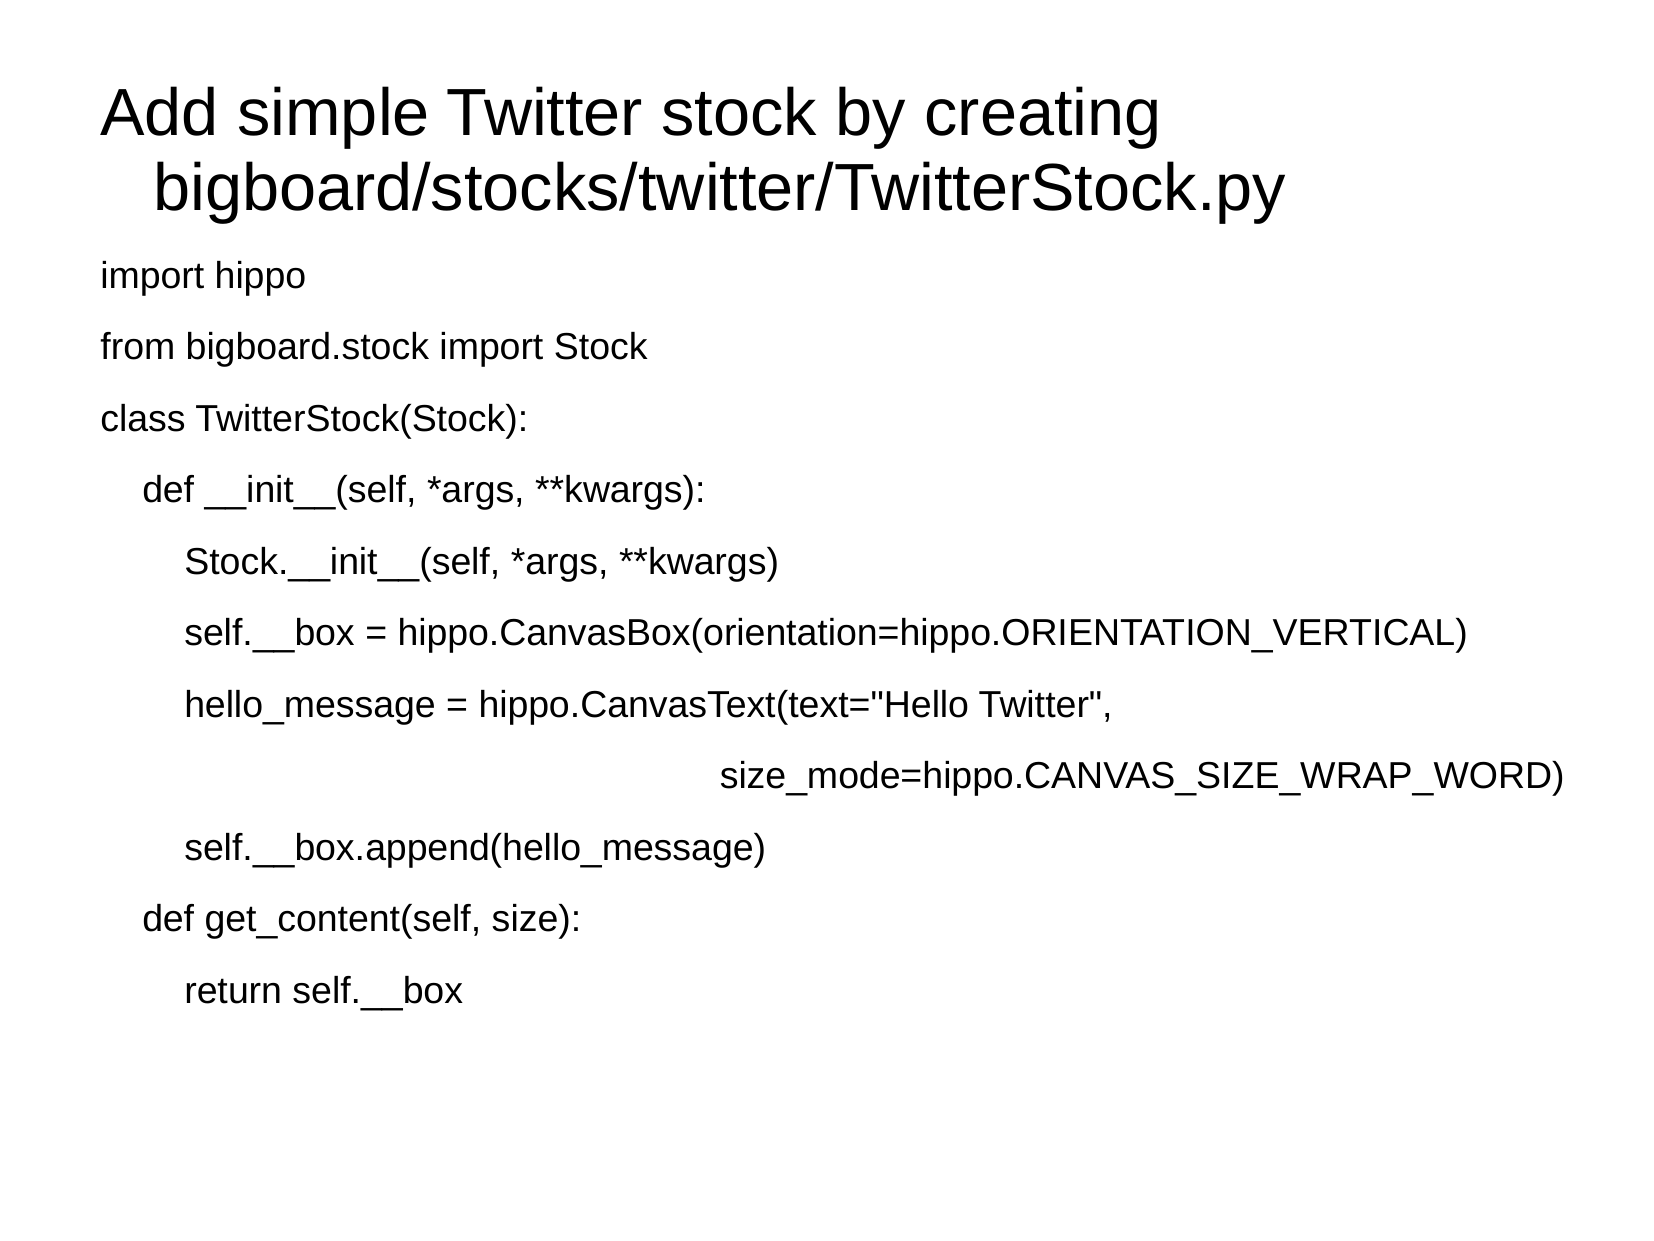

# Add simple Twitter stock by creating bigboard/stocks/twitter/TwitterStock.py
import hippo
from bigboard.stock import Stock
class TwitterStock(Stock):
 def __init__(self, *args, **kwargs):
 Stock.__init__(self, *args, **kwargs)
 self.__box = hippo.CanvasBox(orientation=hippo.ORIENTATION_VERTICAL)
 hello_message = hippo.CanvasText(text="Hello Twitter",
 size_mode=hippo.CANVAS_SIZE_WRAP_WORD)
 self.__box.append(hello_message)
 def get_content(self, size):
 return self.__box